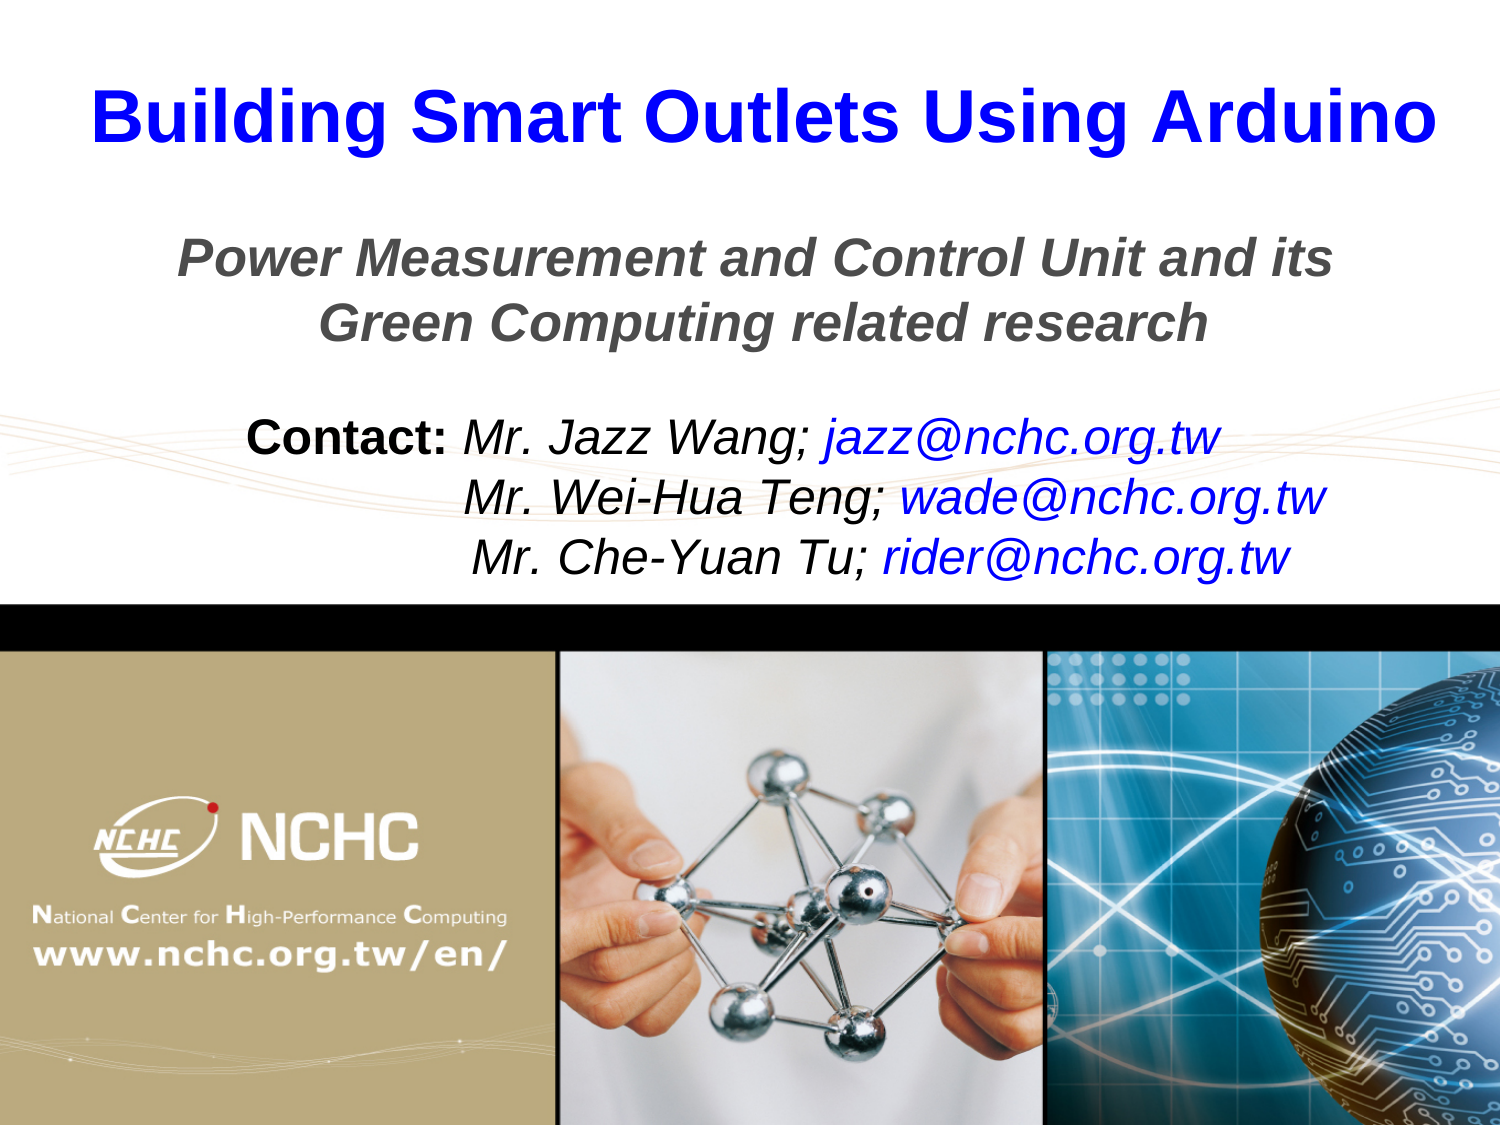

Building Smart Outlets Using Arduino
Power Measurement and Control Unit and its
Green Computing related research
Contact: Mr. Jazz Wang; jazz@nchc.org.tw
 Mr. Wei-Hua Teng; wade@nchc.org.tw
Mr. Che-Yuan Tu; rider@nchc.org.tw